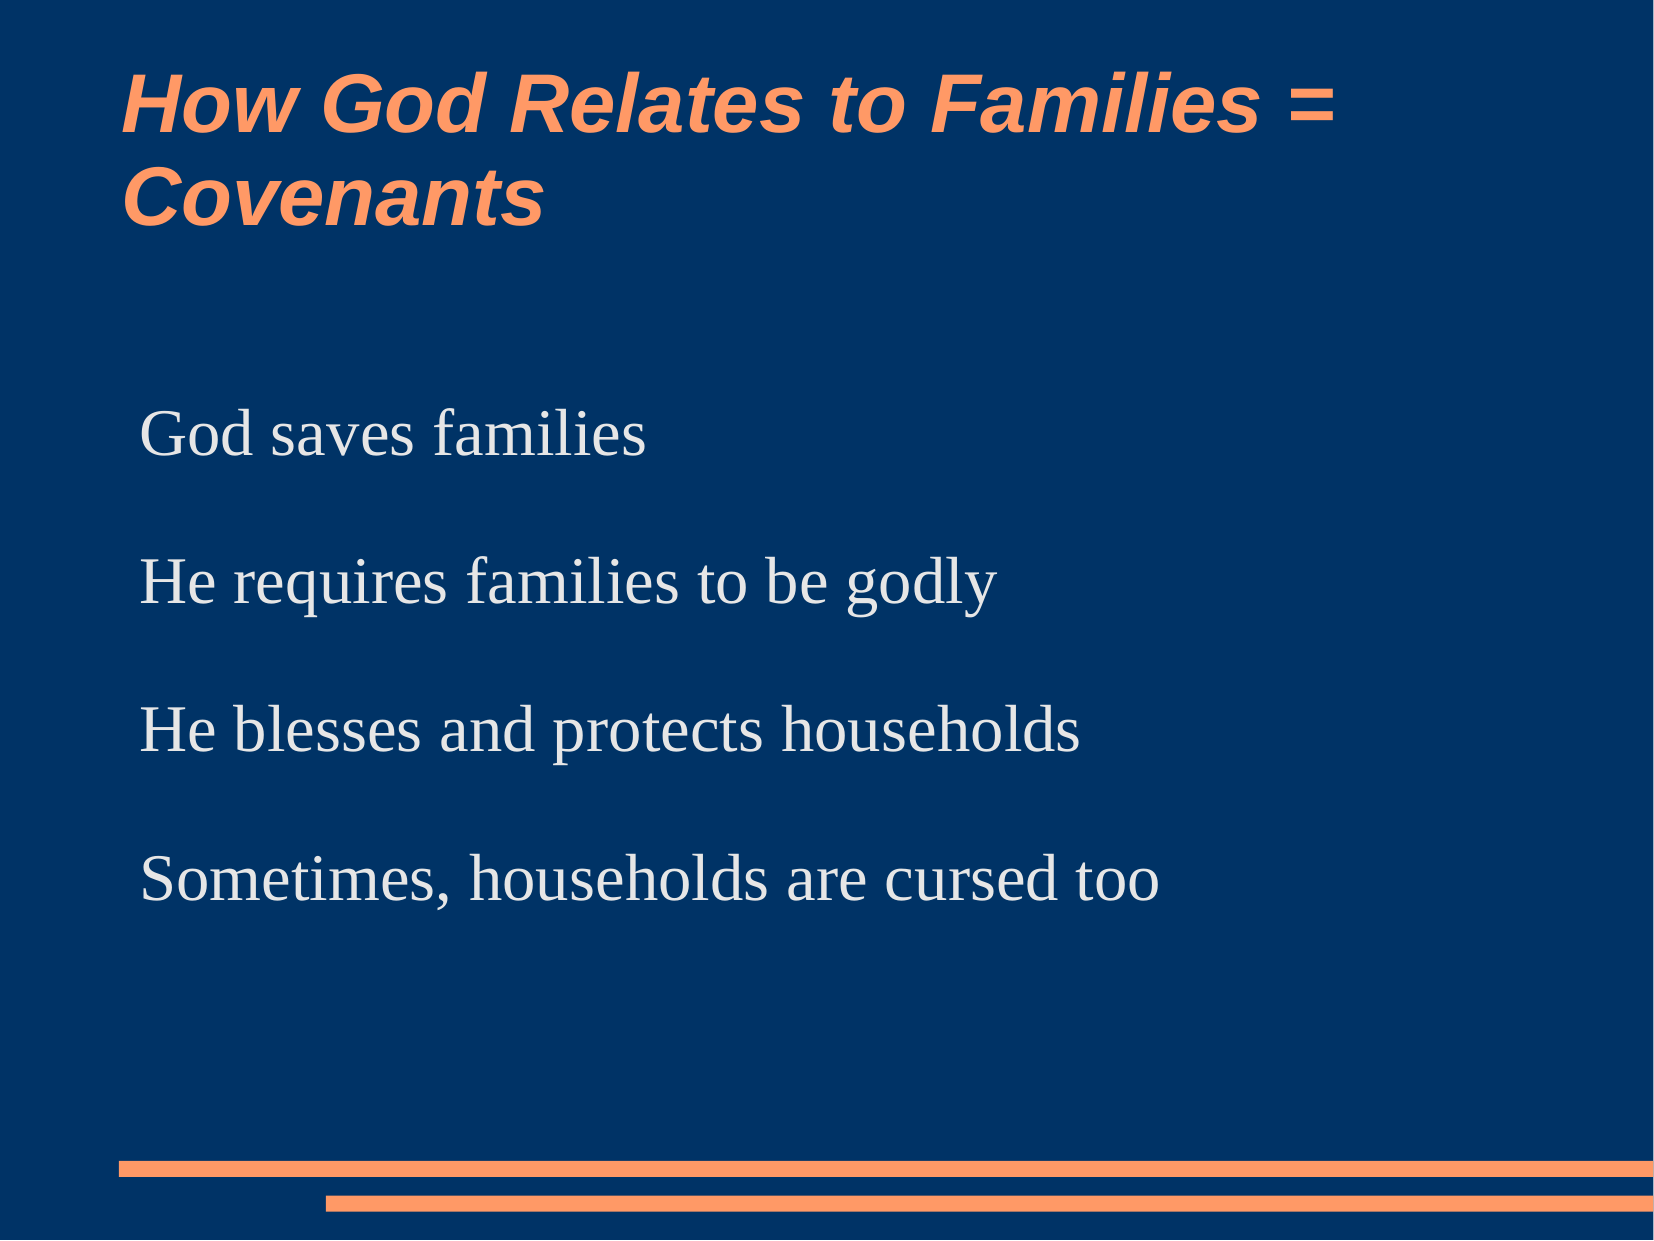

# How God Relates to Families = Covenants
God saves families
He requires families to be godly
He blesses and protects households
Sometimes, households are cursed too